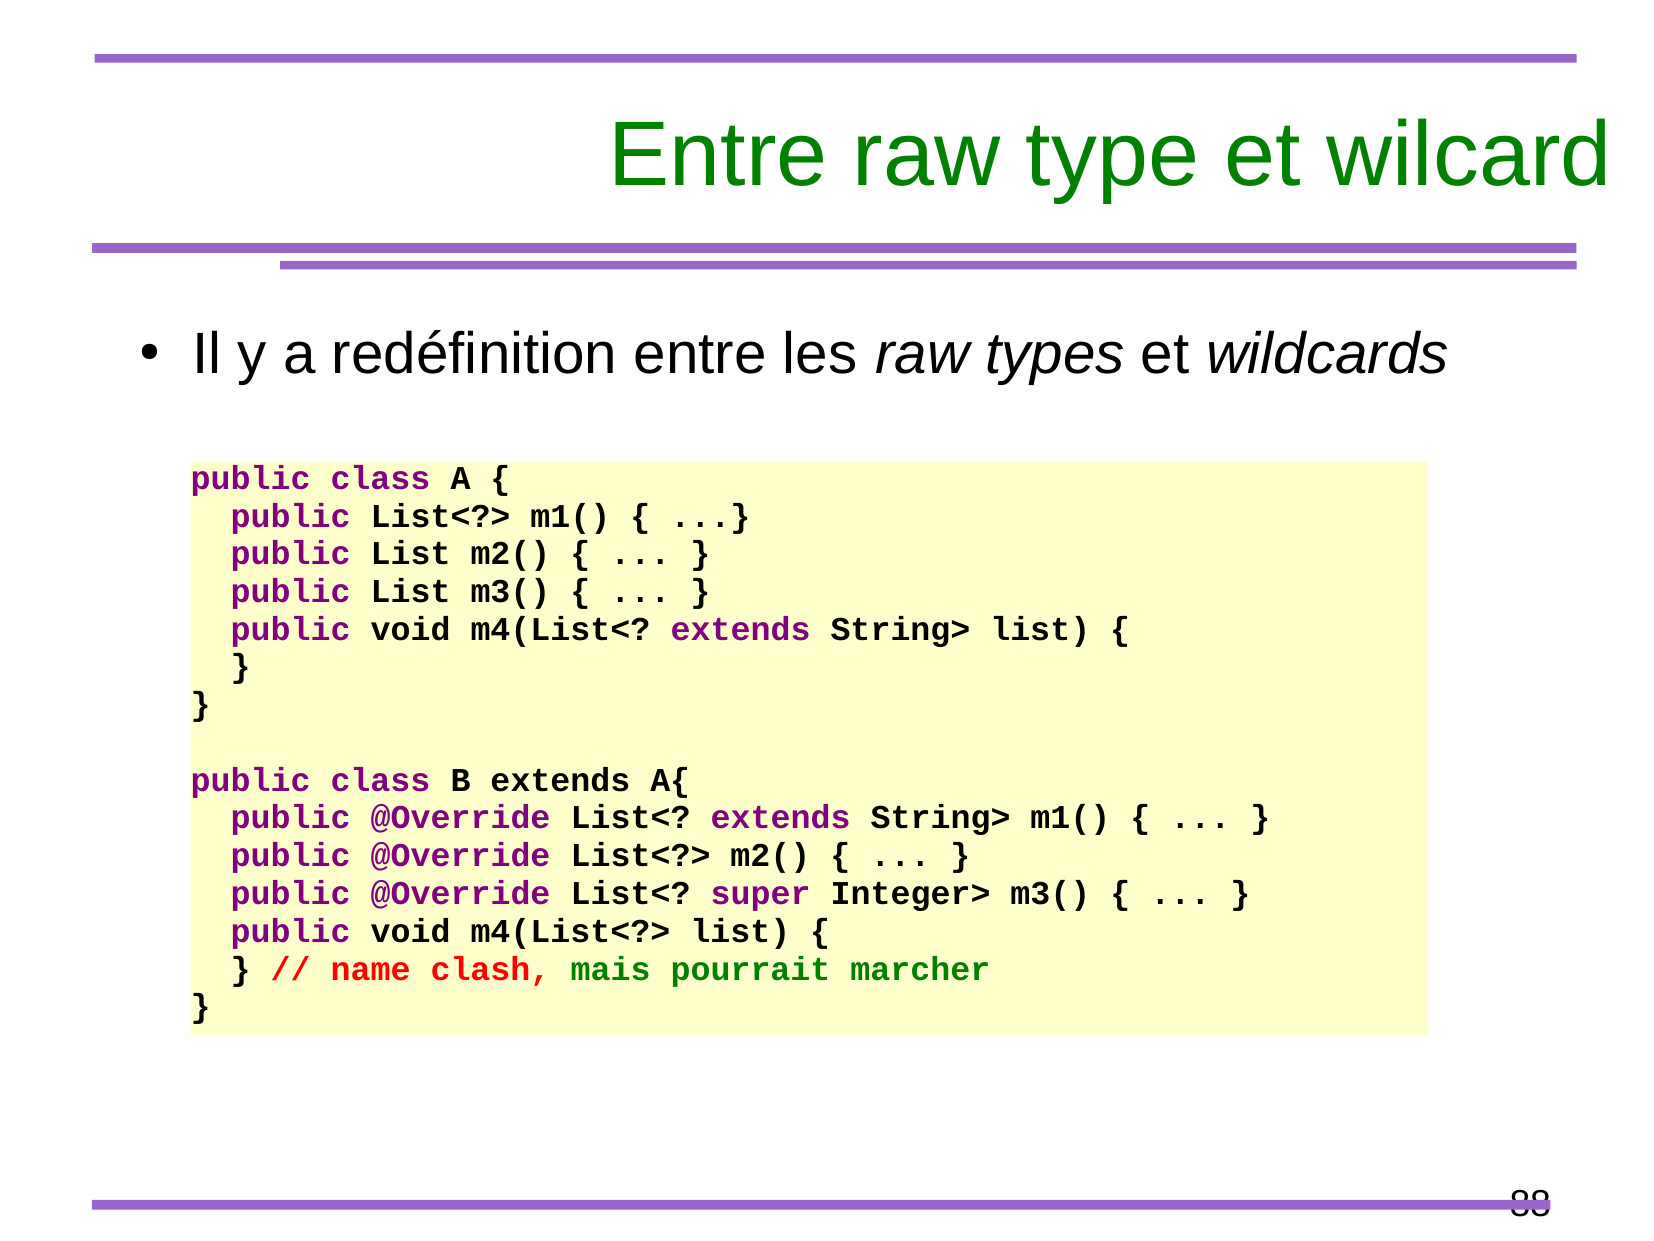

# Entre raw type et wilcard
Il y a redéfinition entre les raw types et wildcards
public class A {
 public List<?> m1() { ...}
 public List m2() { ... }
 public List m3() { ... }
 public void m4(List<? extends String> list) {
 }
}
public class B extends A{
 public @Override List<? extends String> m1() { ... }
 public @Override List<?> m2() { ... }
 public @Override List<? super Integer> m3() { ... }
 public void m4(List<?> list) {
 } // name clash, mais pourrait marcher
}